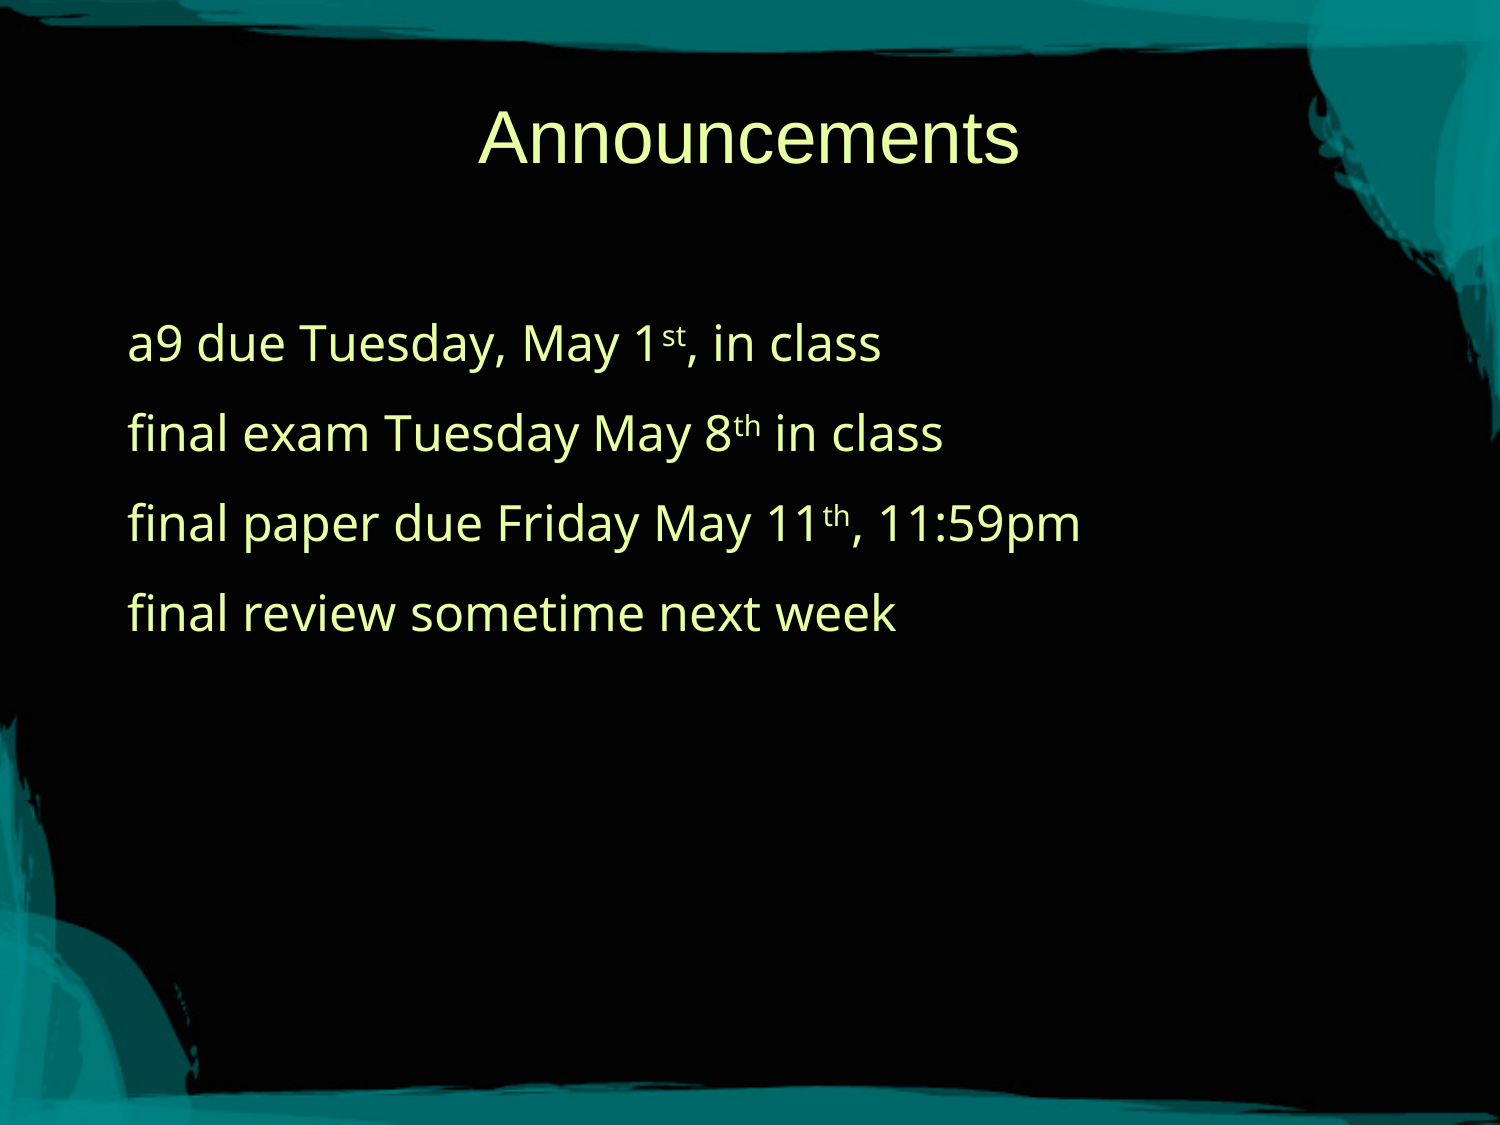

# Announcements
a9 due Tuesday, May 1st, in class
final exam Tuesday May 8th in class
final paper due Friday May 11th, 11:59pm
final review sometime next week